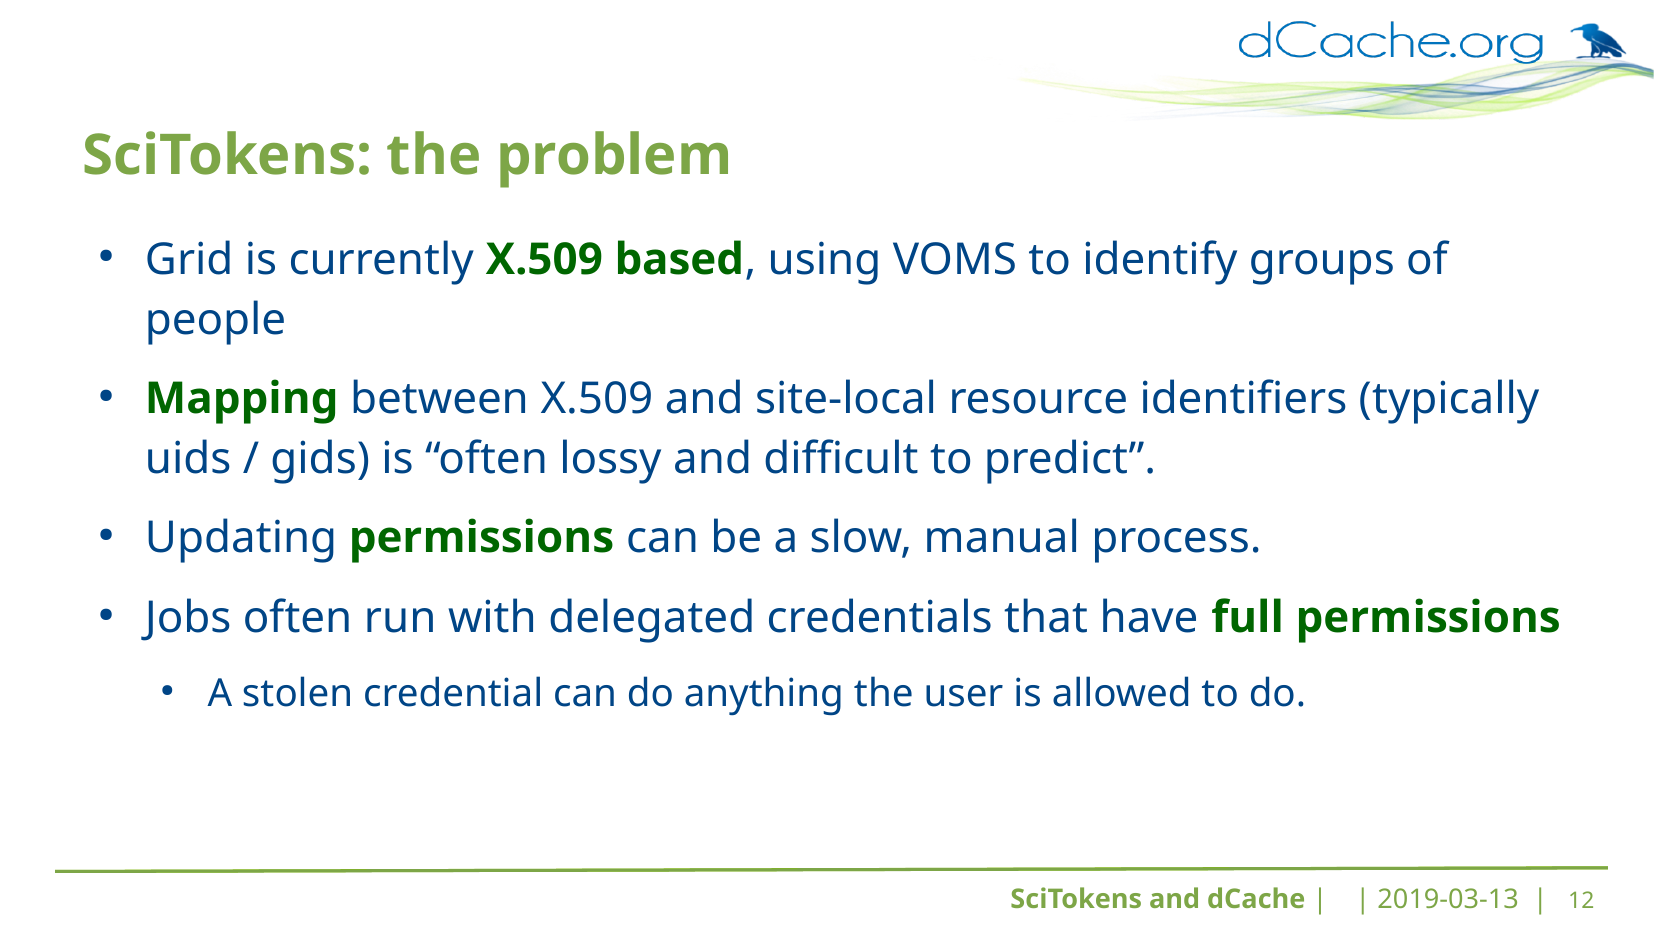

# SciTokens: the problem
Grid is currently X.509 based, using VOMS to identify groups of people
Mapping between X.509 and site-local resource identifiers (typically uids / gids) is “often lossy and difficult to predict”.
Updating permissions can be a slow, manual process.
Jobs often run with delegated credentials that have full permissions
A stolen credential can do anything the user is allowed to do.